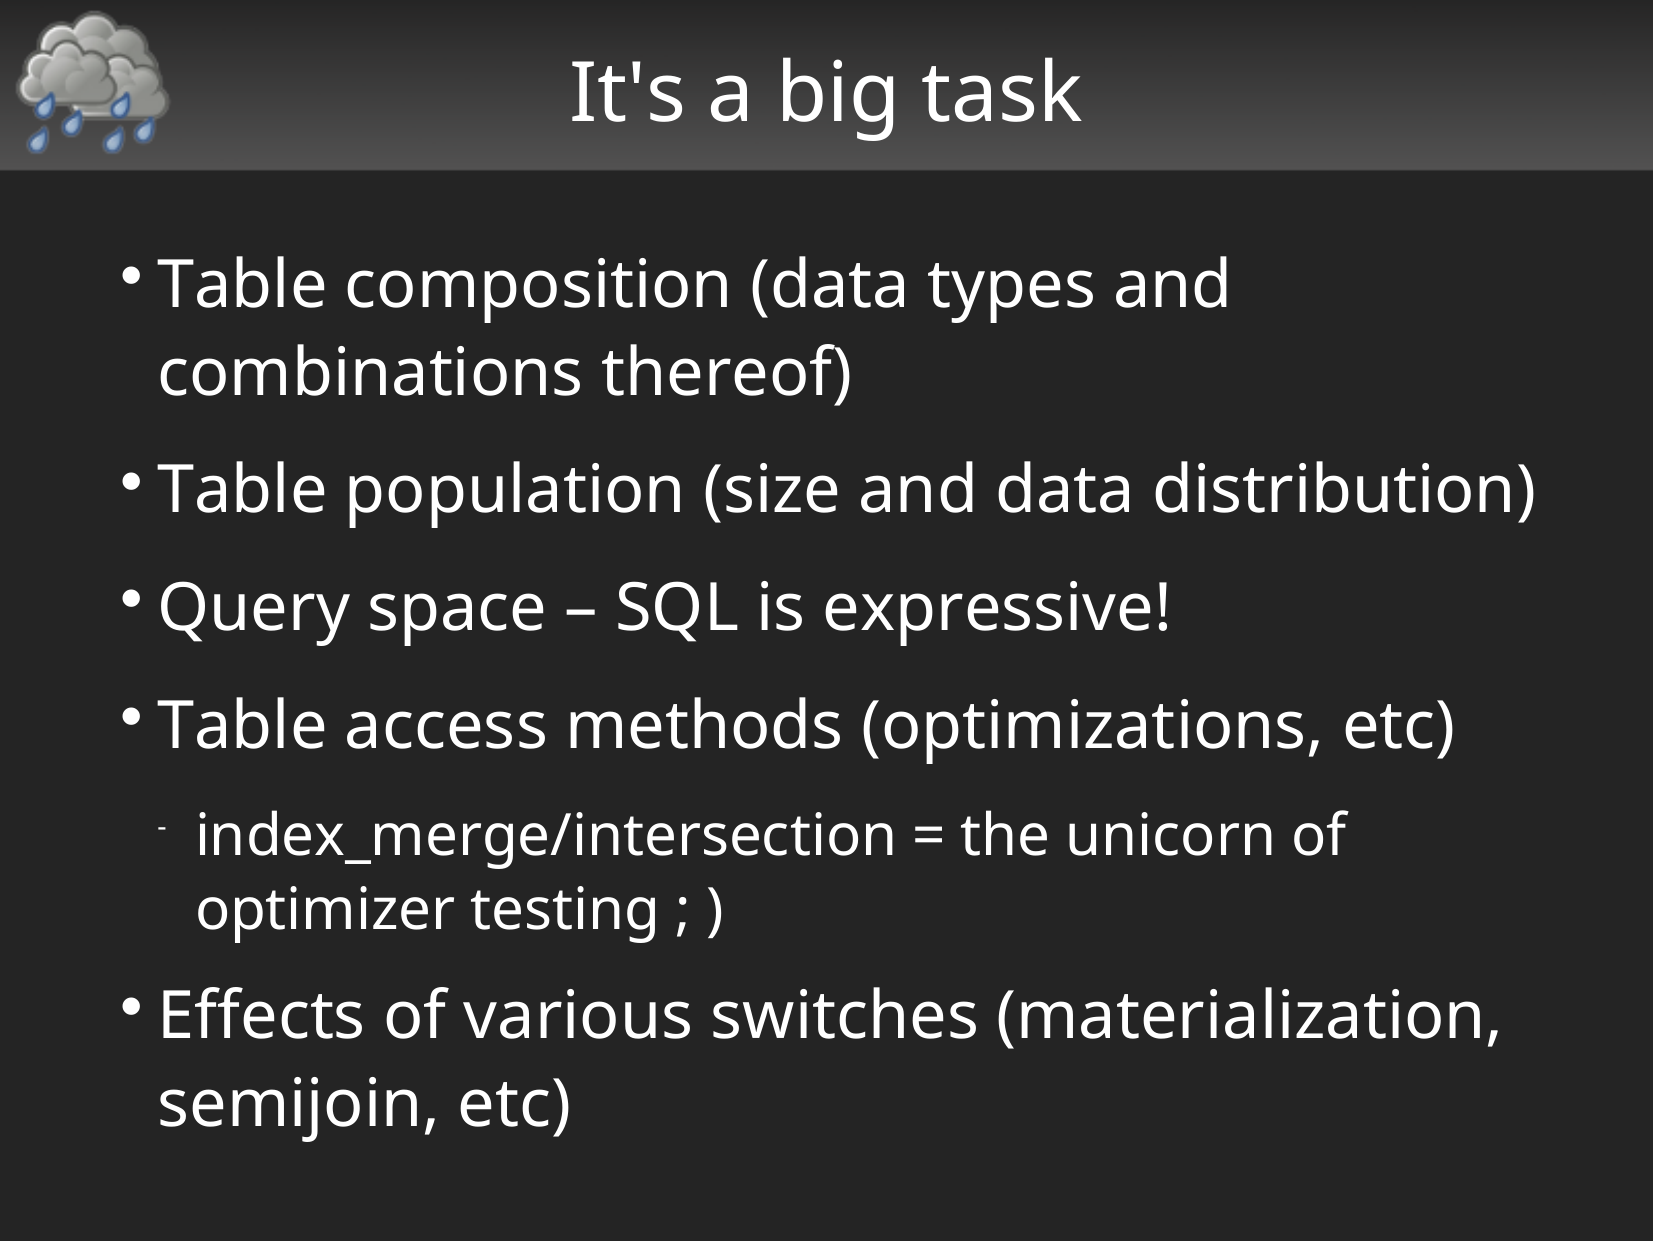

# It's a big task
Table composition (data types and combinations thereof)
Table population (size and data distribution)
Query space – SQL is expressive!
Table access methods (optimizations, etc)
index_merge/intersection = the unicorn of optimizer testing ; )
Effects of various switches (materialization, semijoin, etc)